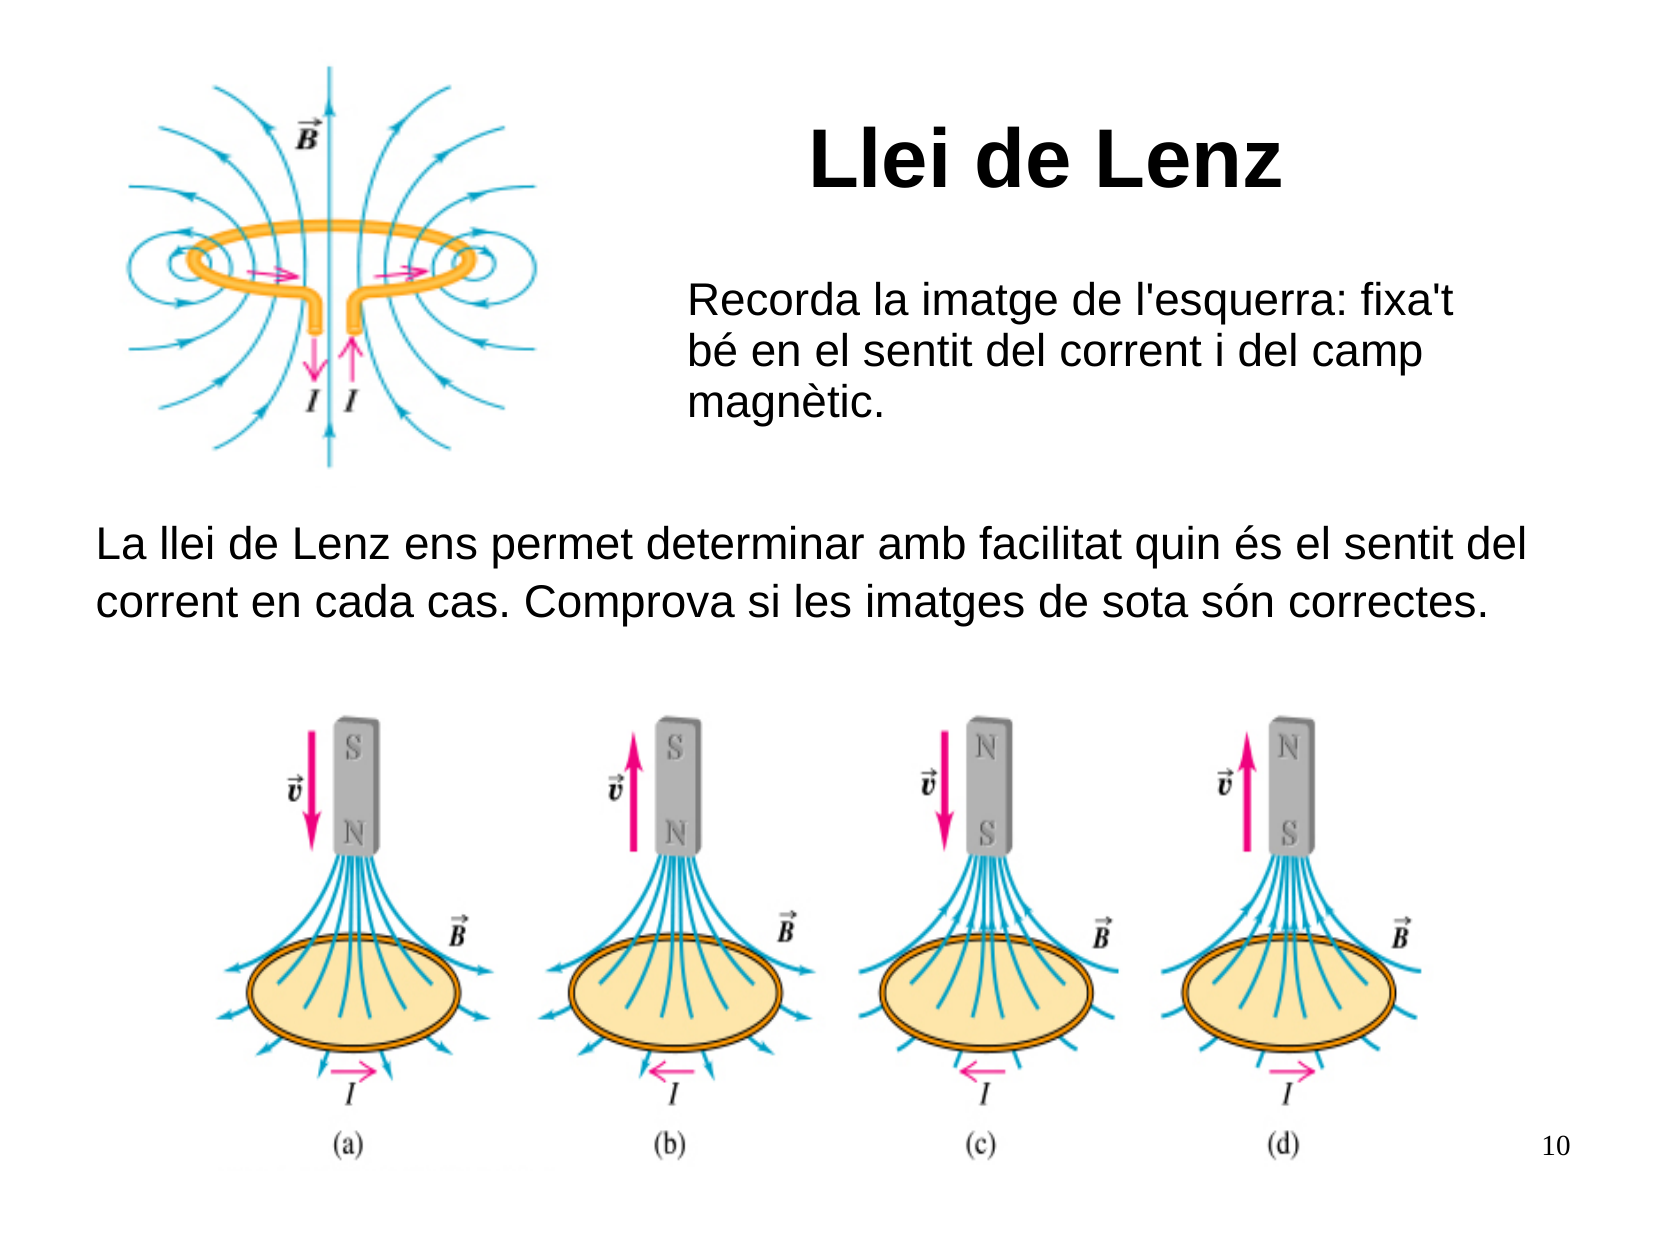

Llei de Lenz
Recorda la imatge de l'esquerra: fixa't bé en el sentit del corrent i del camp magnètic.
La llei de Lenz ens permet determinar amb facilitat quin és el sentit del corrent en cada cas. Comprova si les imatges de sota són correctes.
10